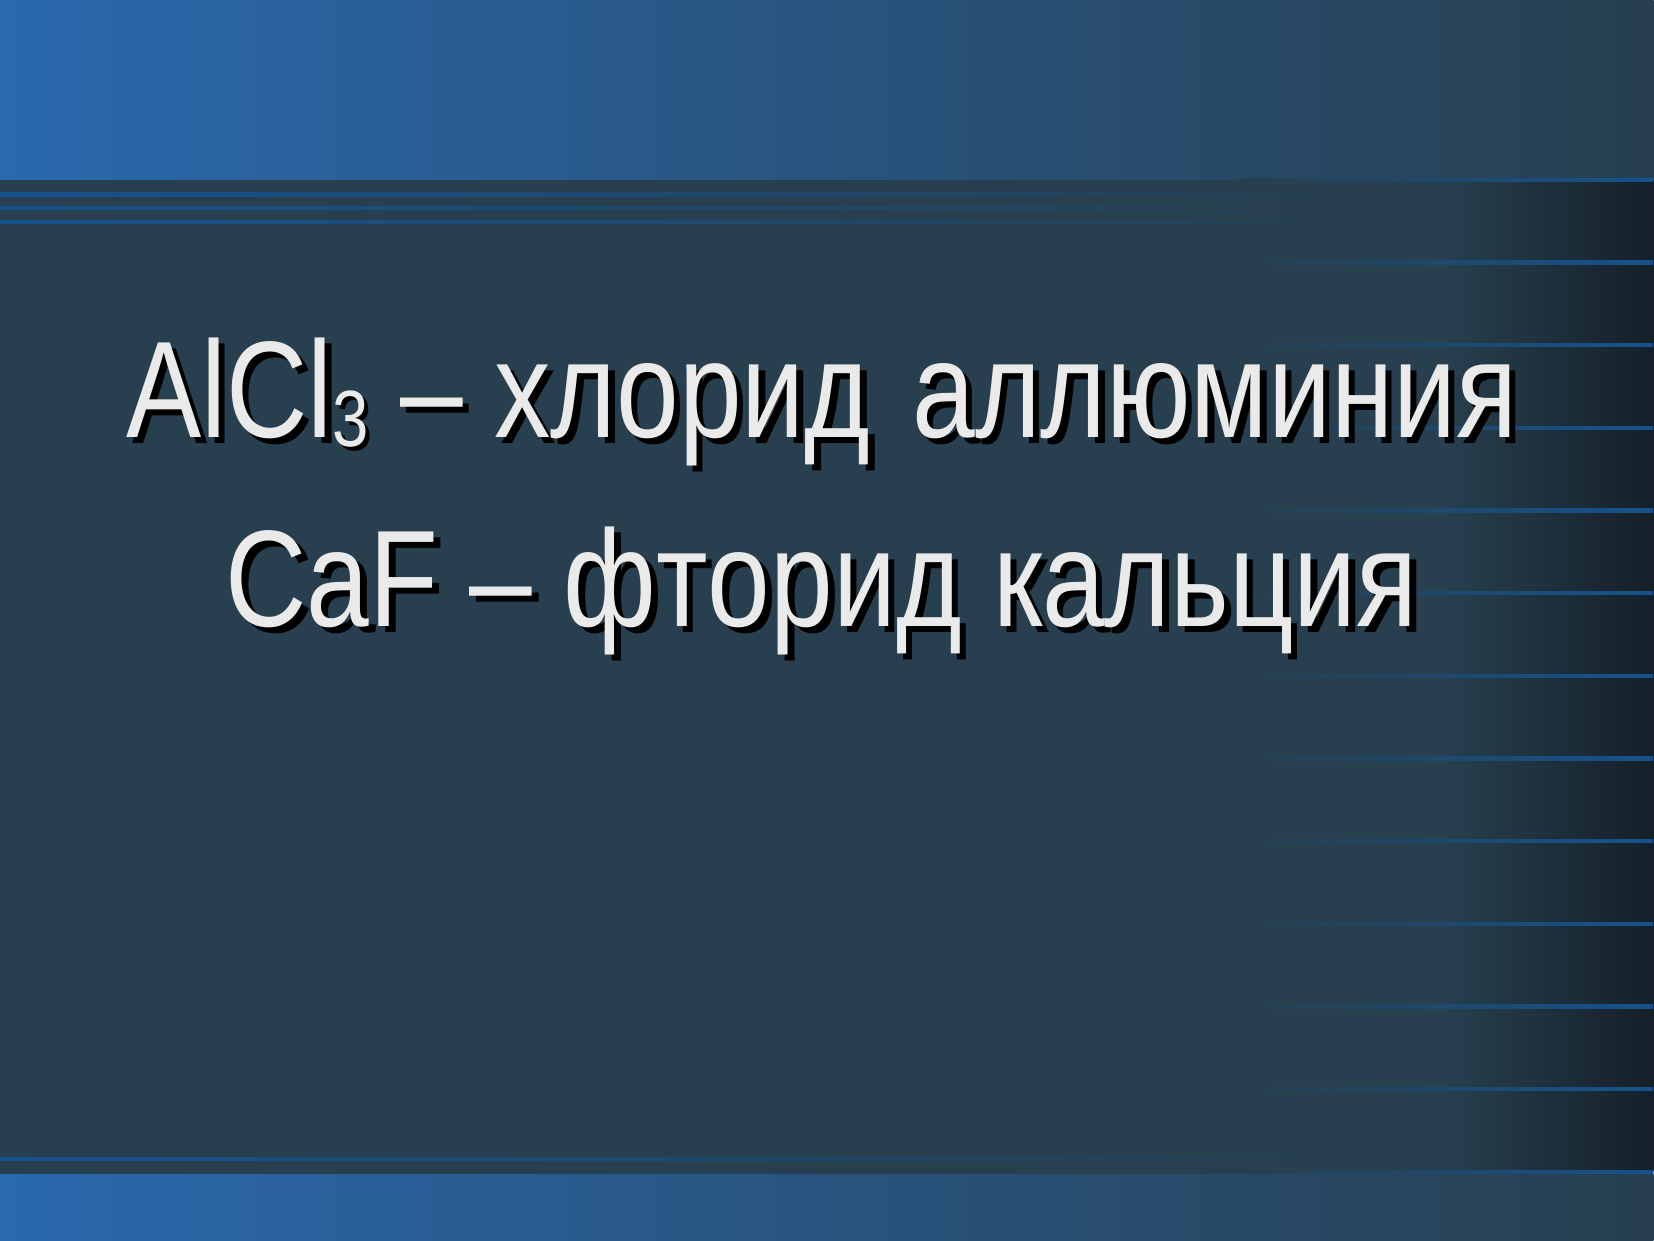

# AlCl3 – хлорид аллюминия
CaF – фторид кальция